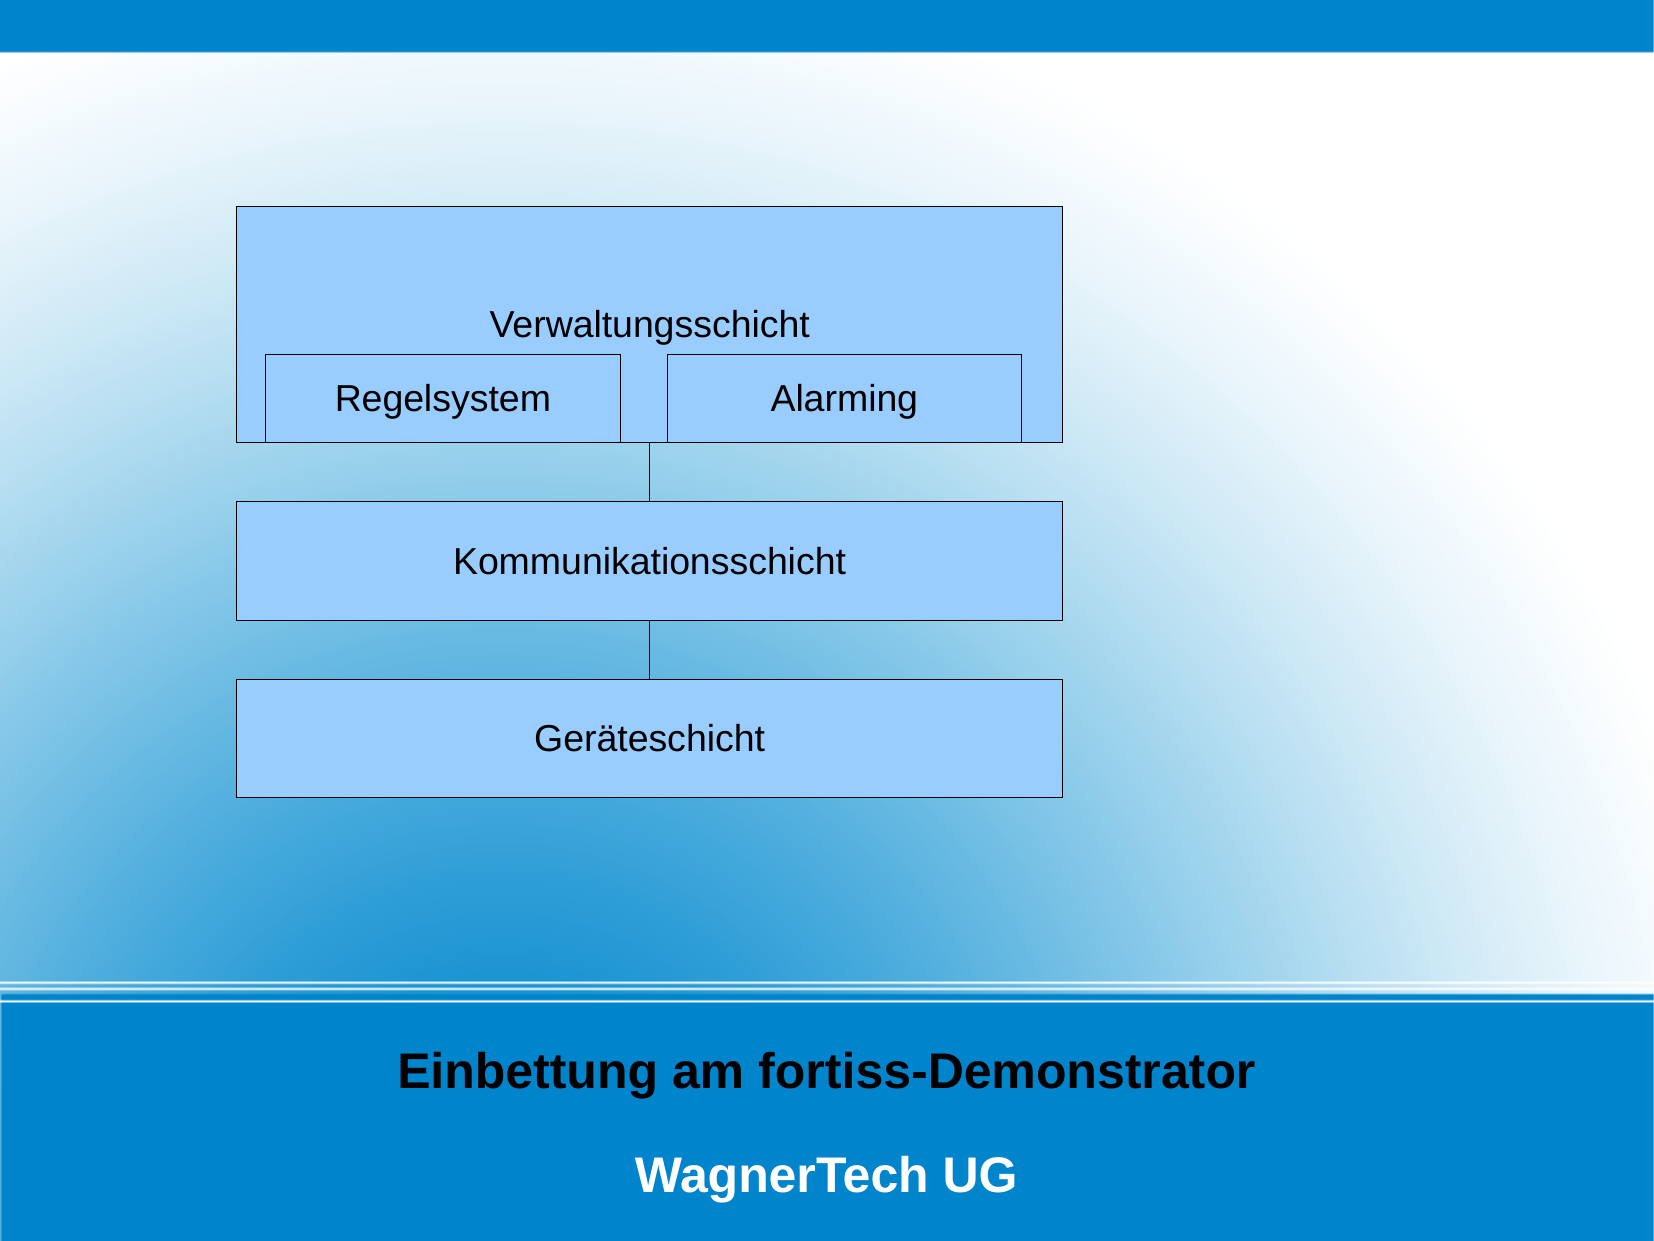

Verwaltungsschicht
Regelsystem
Alarming
Kommunikationsschicht
Geräteschicht
# Einbettung am fortiss-Demonstrator